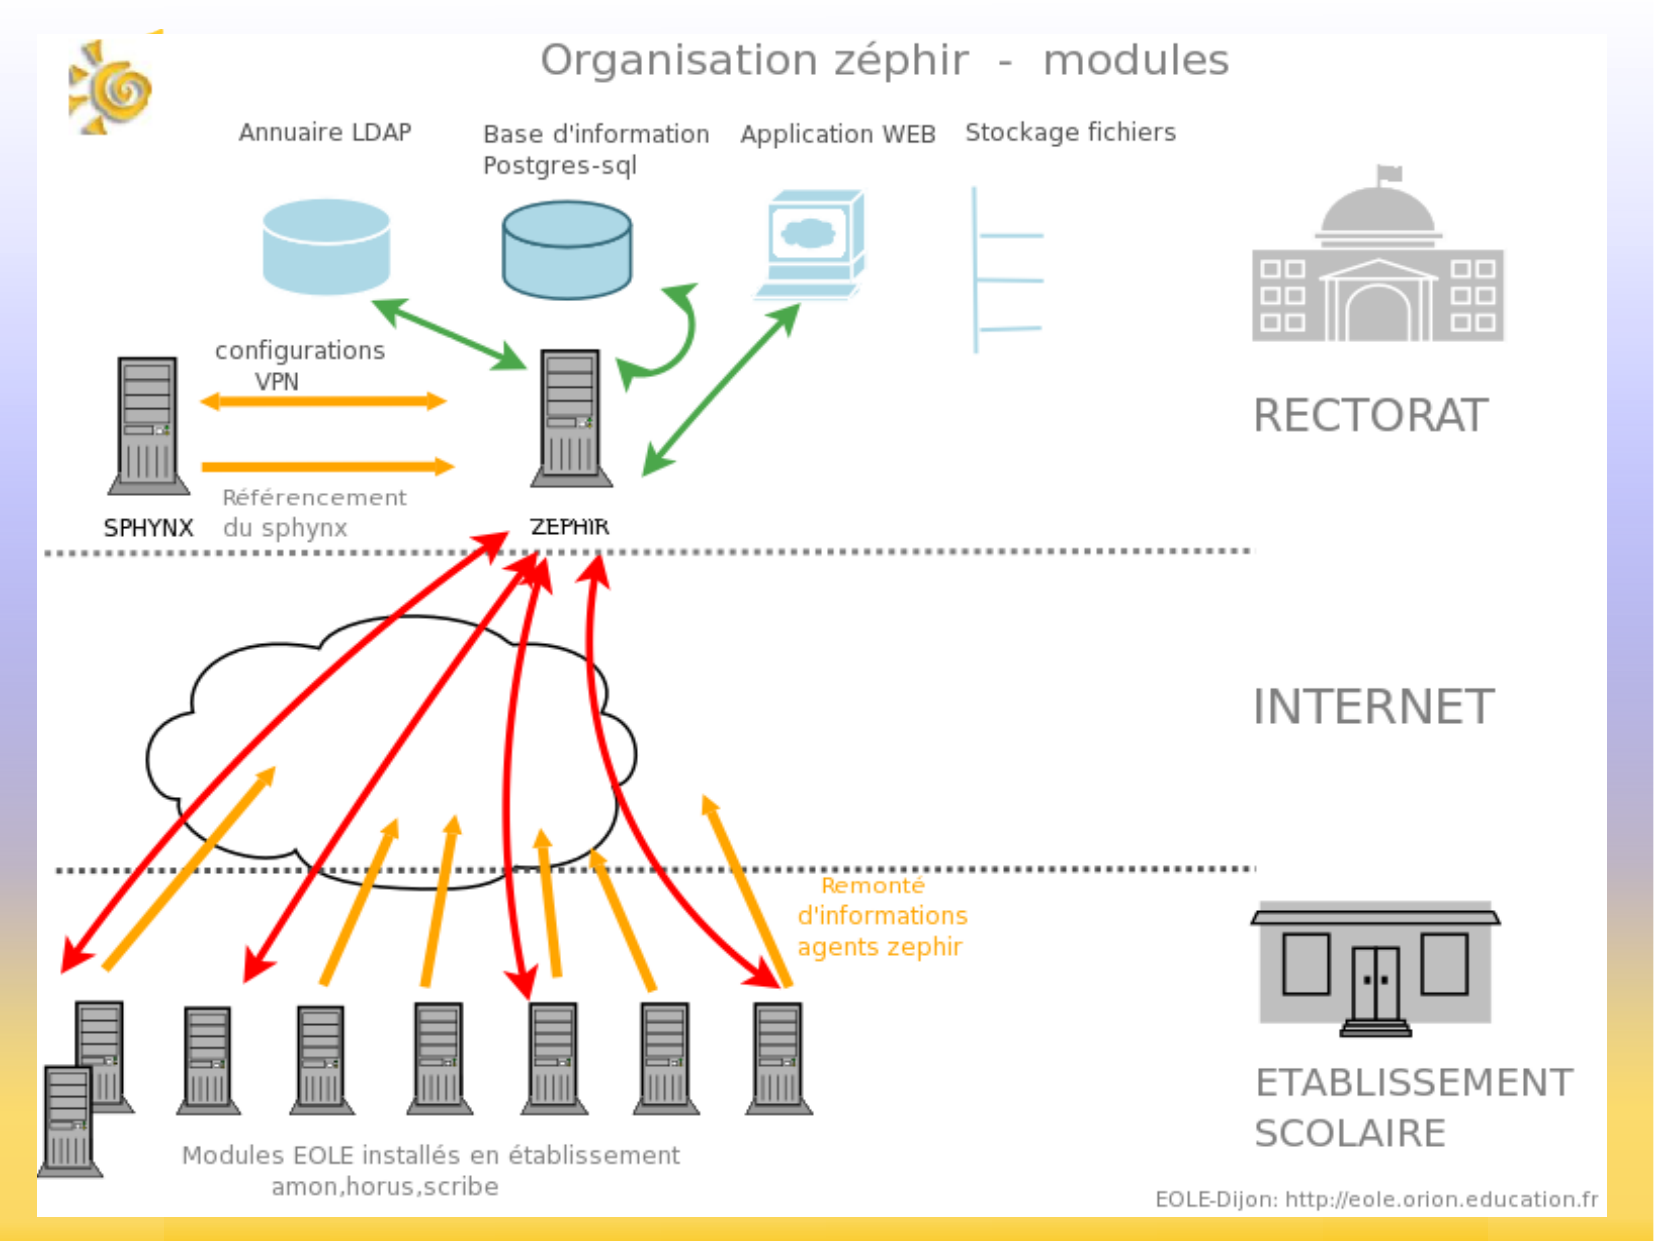

# Présentation Générale
Zephir : Déploiement et suivi des serveurs Eole
Objectifs:
- Faciliter l'installation des serveurs à grande échelle
- Simplifier la maintenance des serveurs installés
- Donner une vision globale du parc installé
Moyens à disposition:
- Application web de gestion du parc
- Client et outils présents sur les serveurs
- Utilisation possible de l'annuaire académique
- Intégration des outils Eole (ERA, outils Creole et Sphynx)